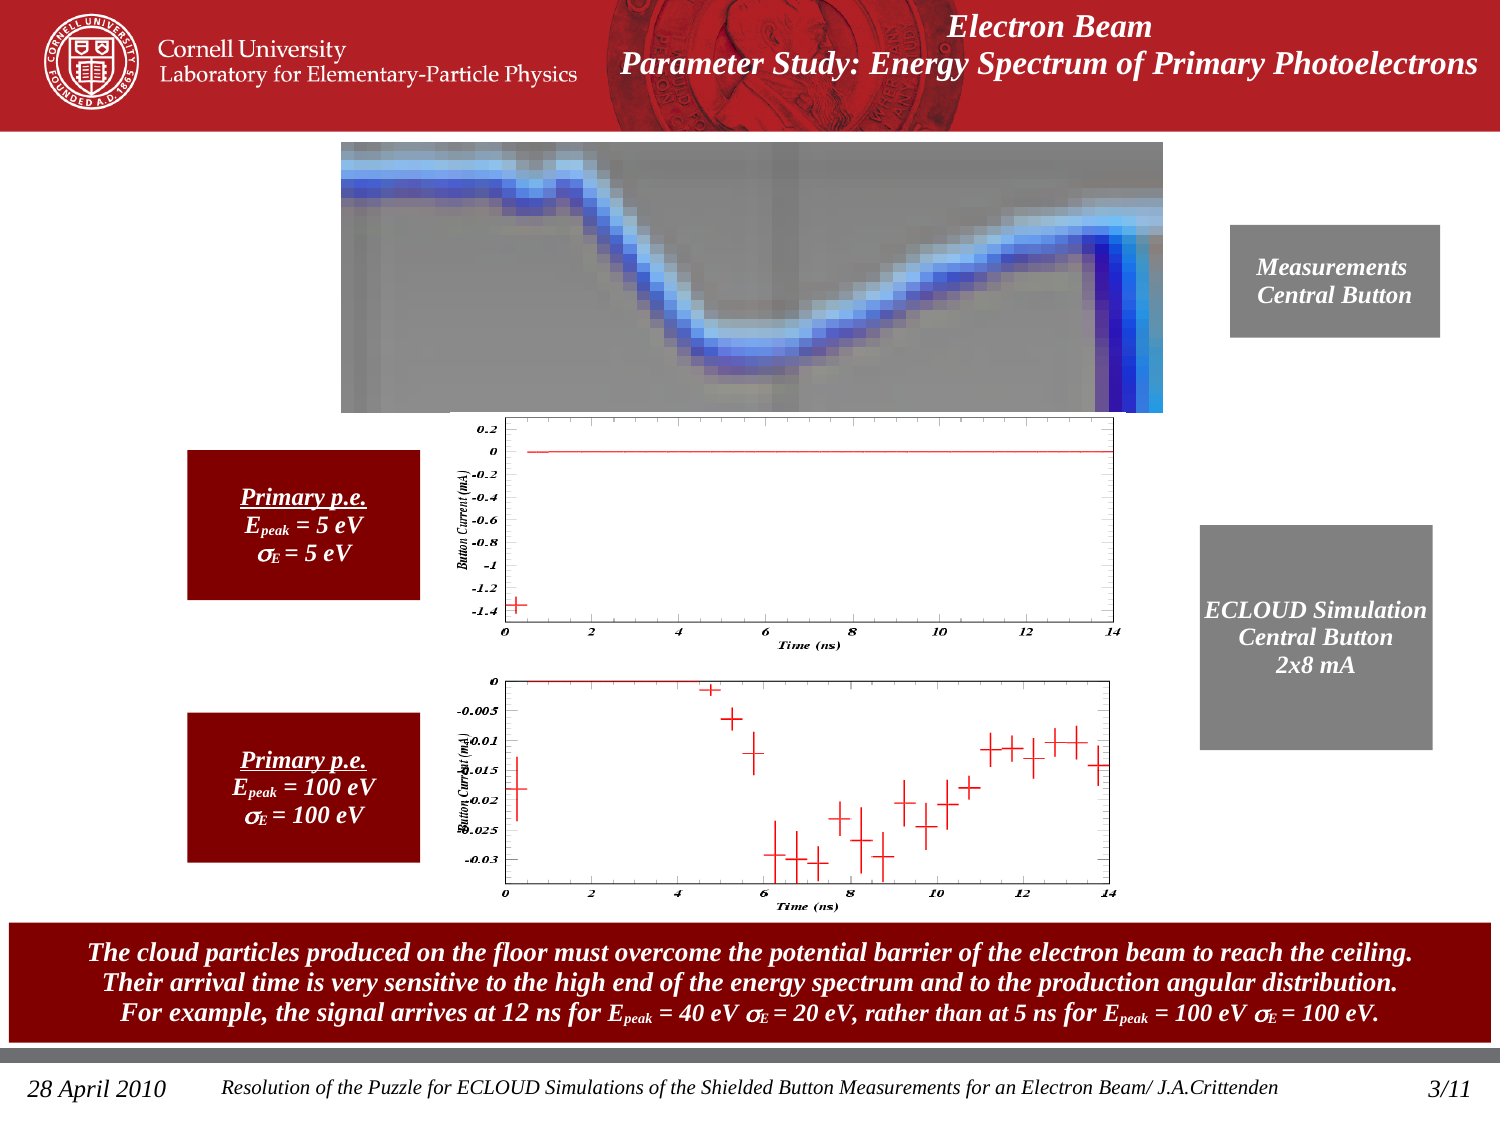

Electron Beam
Parameter Study: Energy Spectrum of Primary Photoelectrons
Measurements
Central Button
Primary p.e.
Epeak = 5 eV
sE = 5 eV
ECLOUD Simulation
Central Button
2x8 mA
Primary p.e.
Epeak = 100 eV
sE = 100 eV
The cloud particles produced on the floor must overcome the potential barrier of the electron beam to reach the ceiling.
Their arrival time is very sensitive to the high end of the energy spectrum and to the production angular distribution.
For example, the signal arrives at 12 ns for Epeak = 40 eV sE = 20 eV, rather than at 5 ns for Epeak = 100 eV sE = 100 eV.